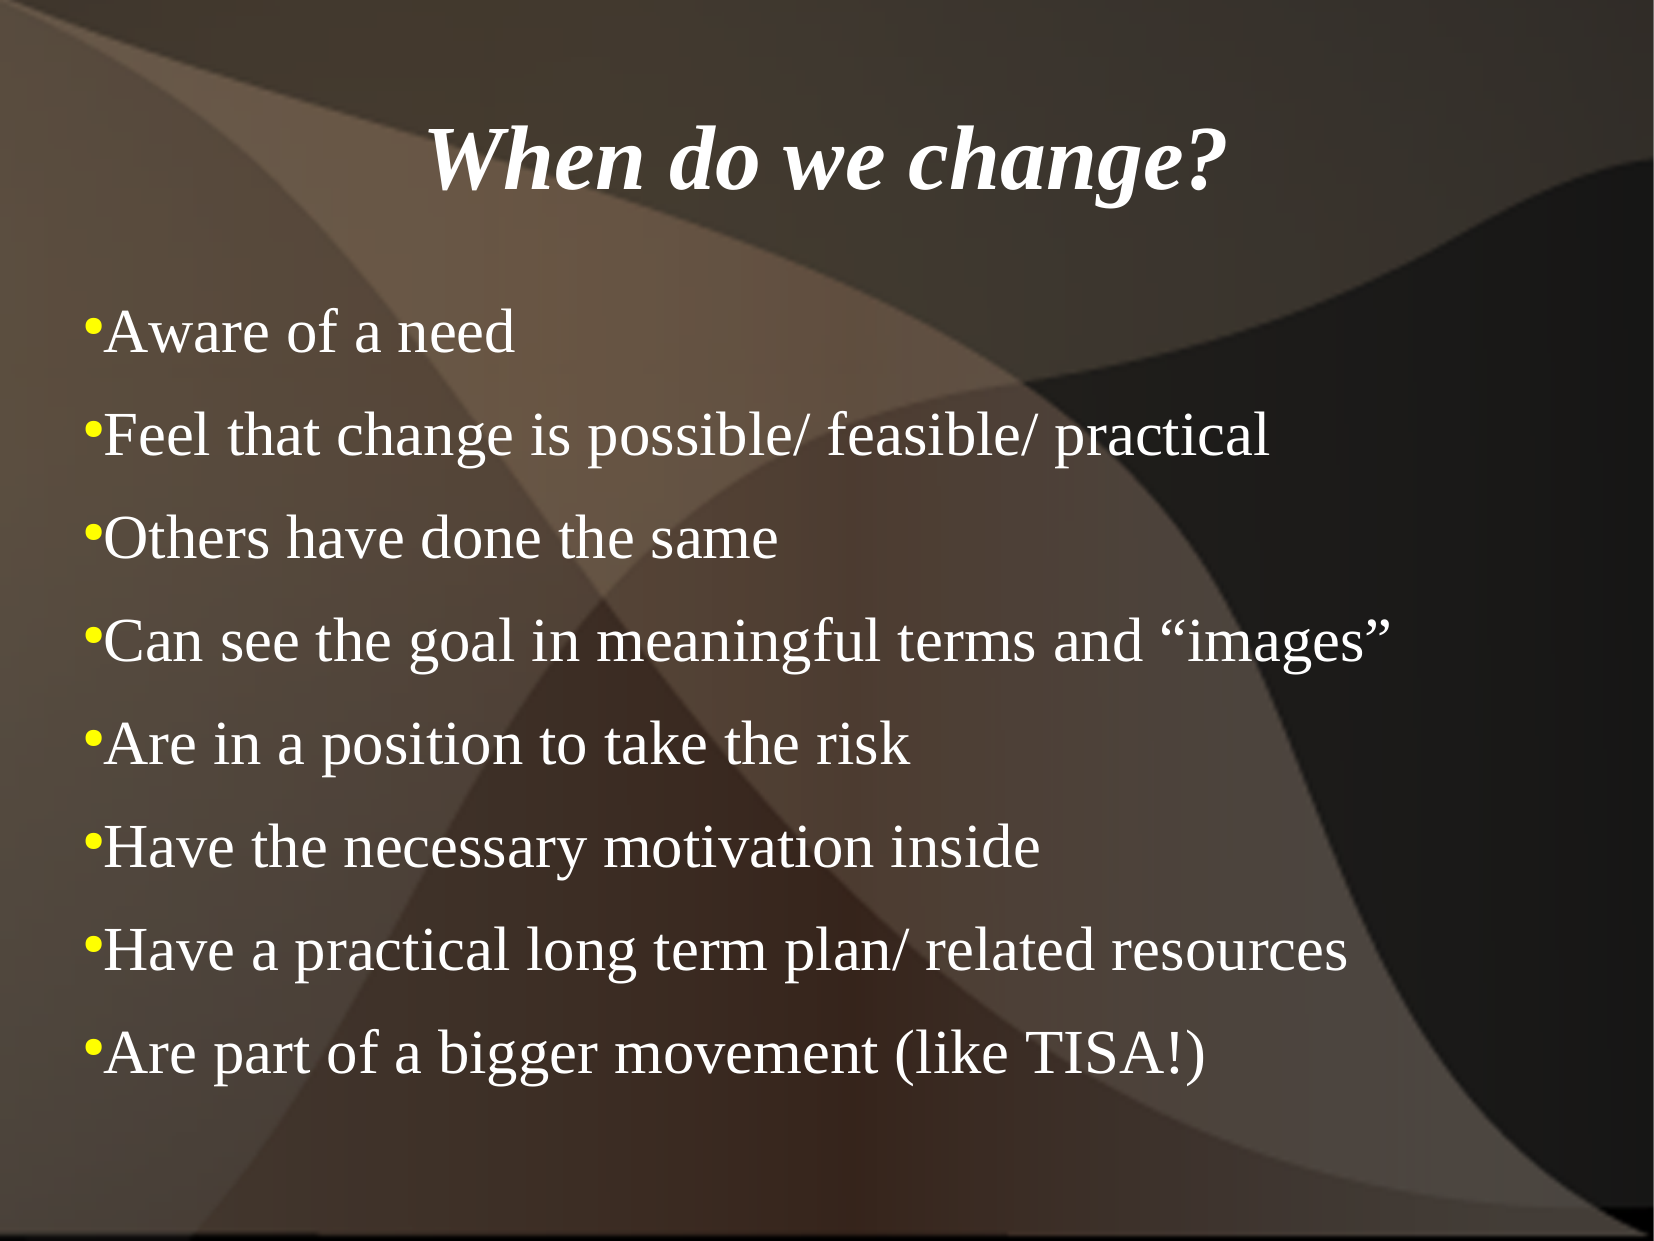

# When do we change?
Aware of a need
Feel that change is possible/ feasible/ practical
Others have done the same
Can see the goal in meaningful terms and “images”
Are in a position to take the risk
Have the necessary motivation inside
Have a practical long term plan/ related resources
Are part of a bigger movement (like TISA!)